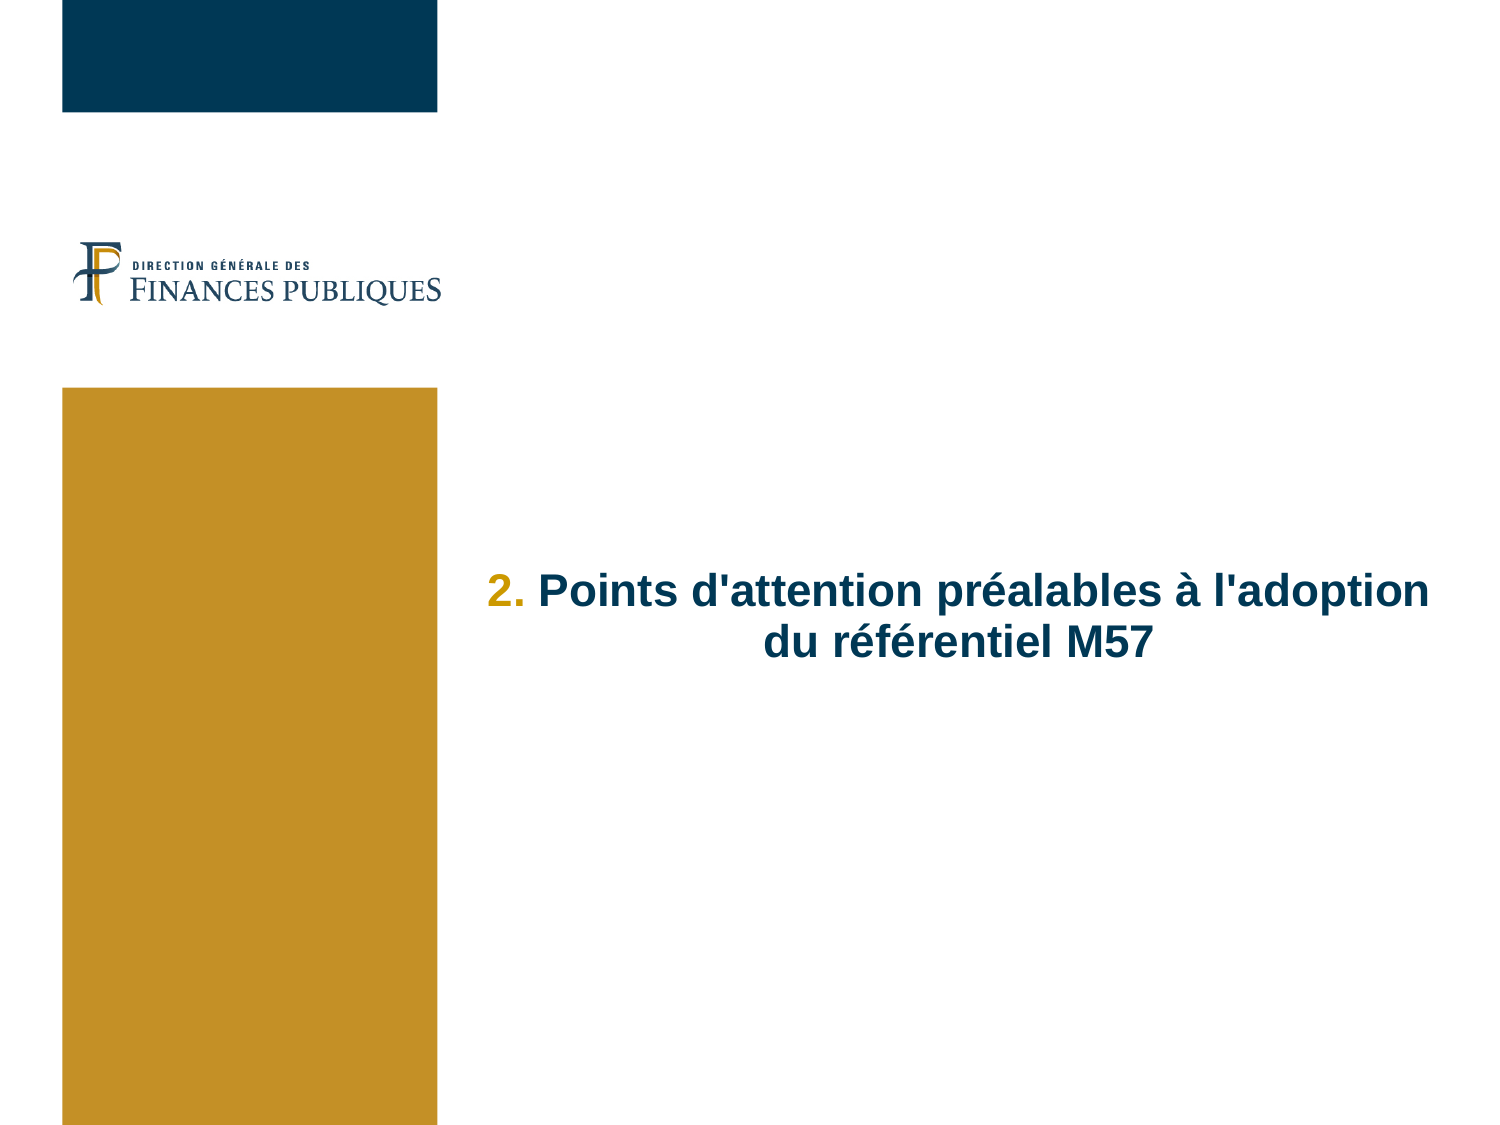

# 2. Points d'attention préalables à l'adoption du référentiel M57